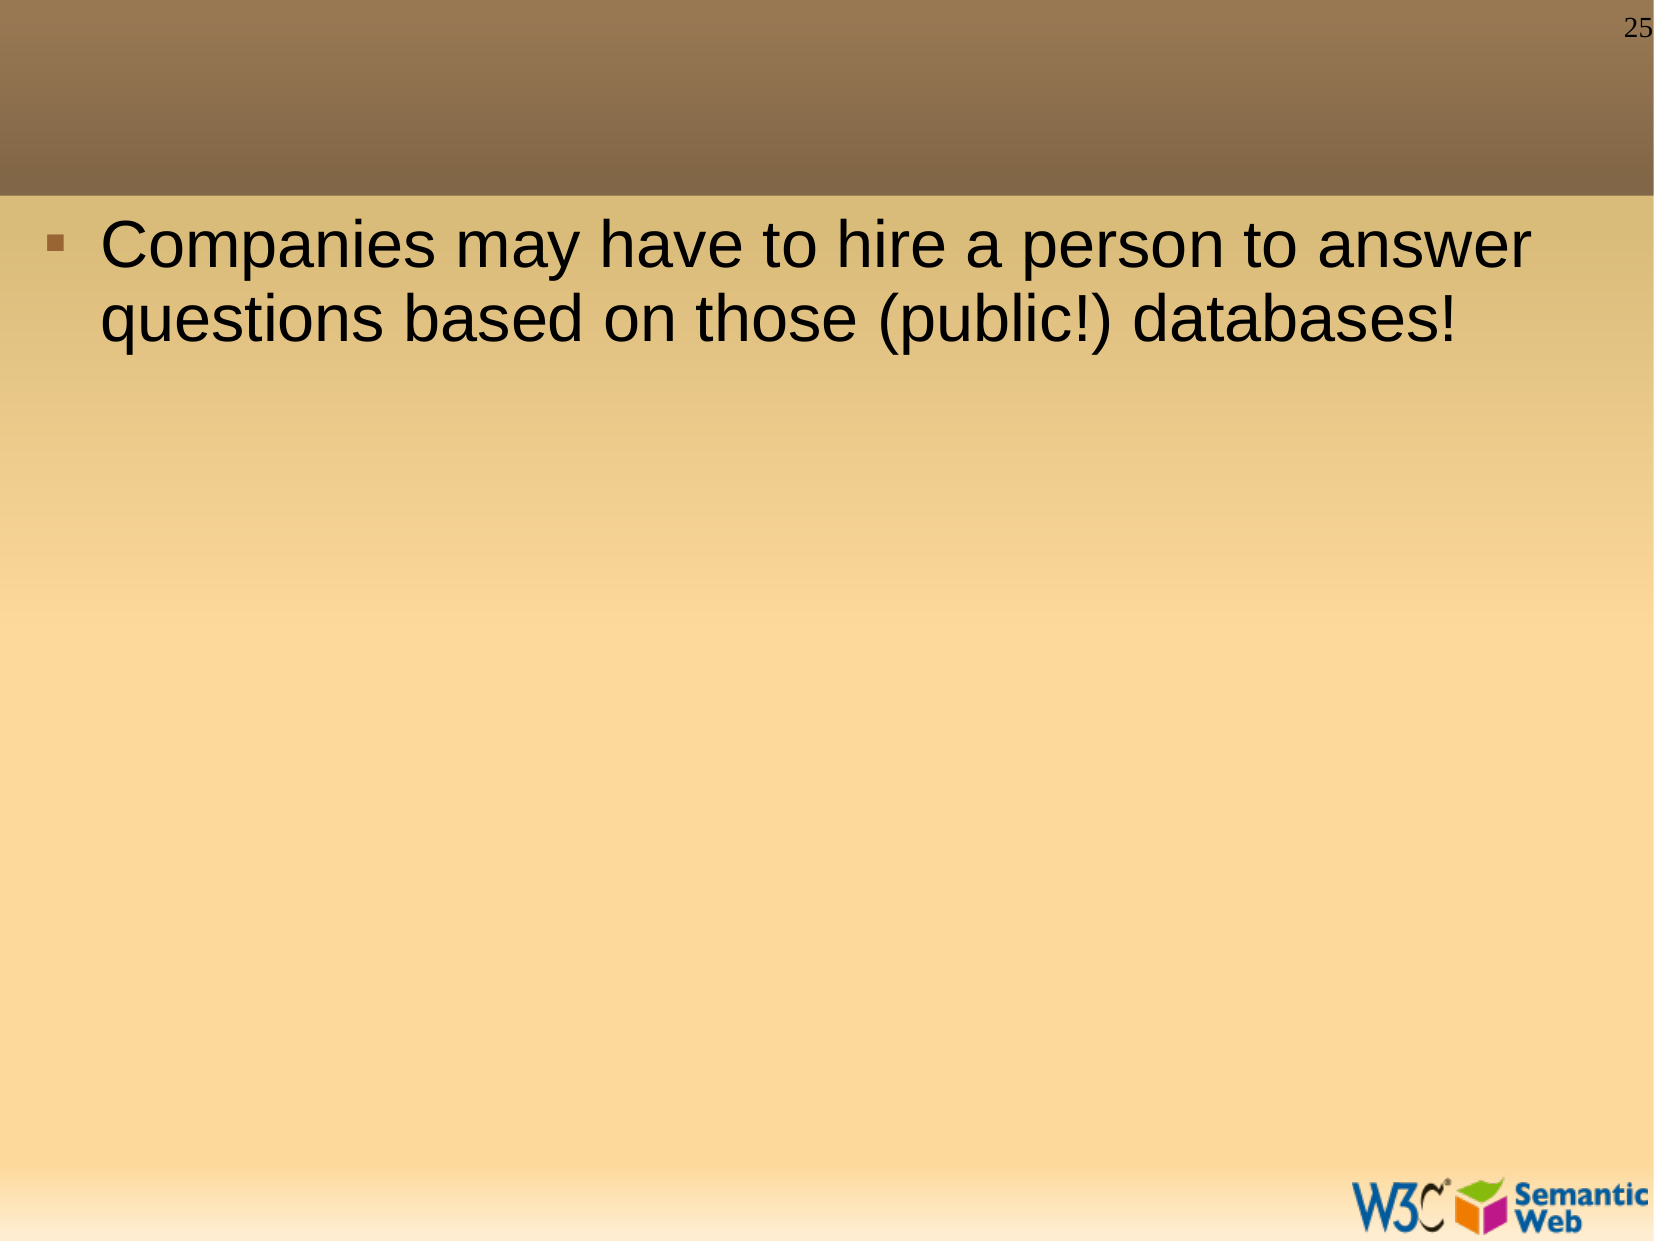

25
# Companies may have to hire a person to answer questions based on those (public!) databases!